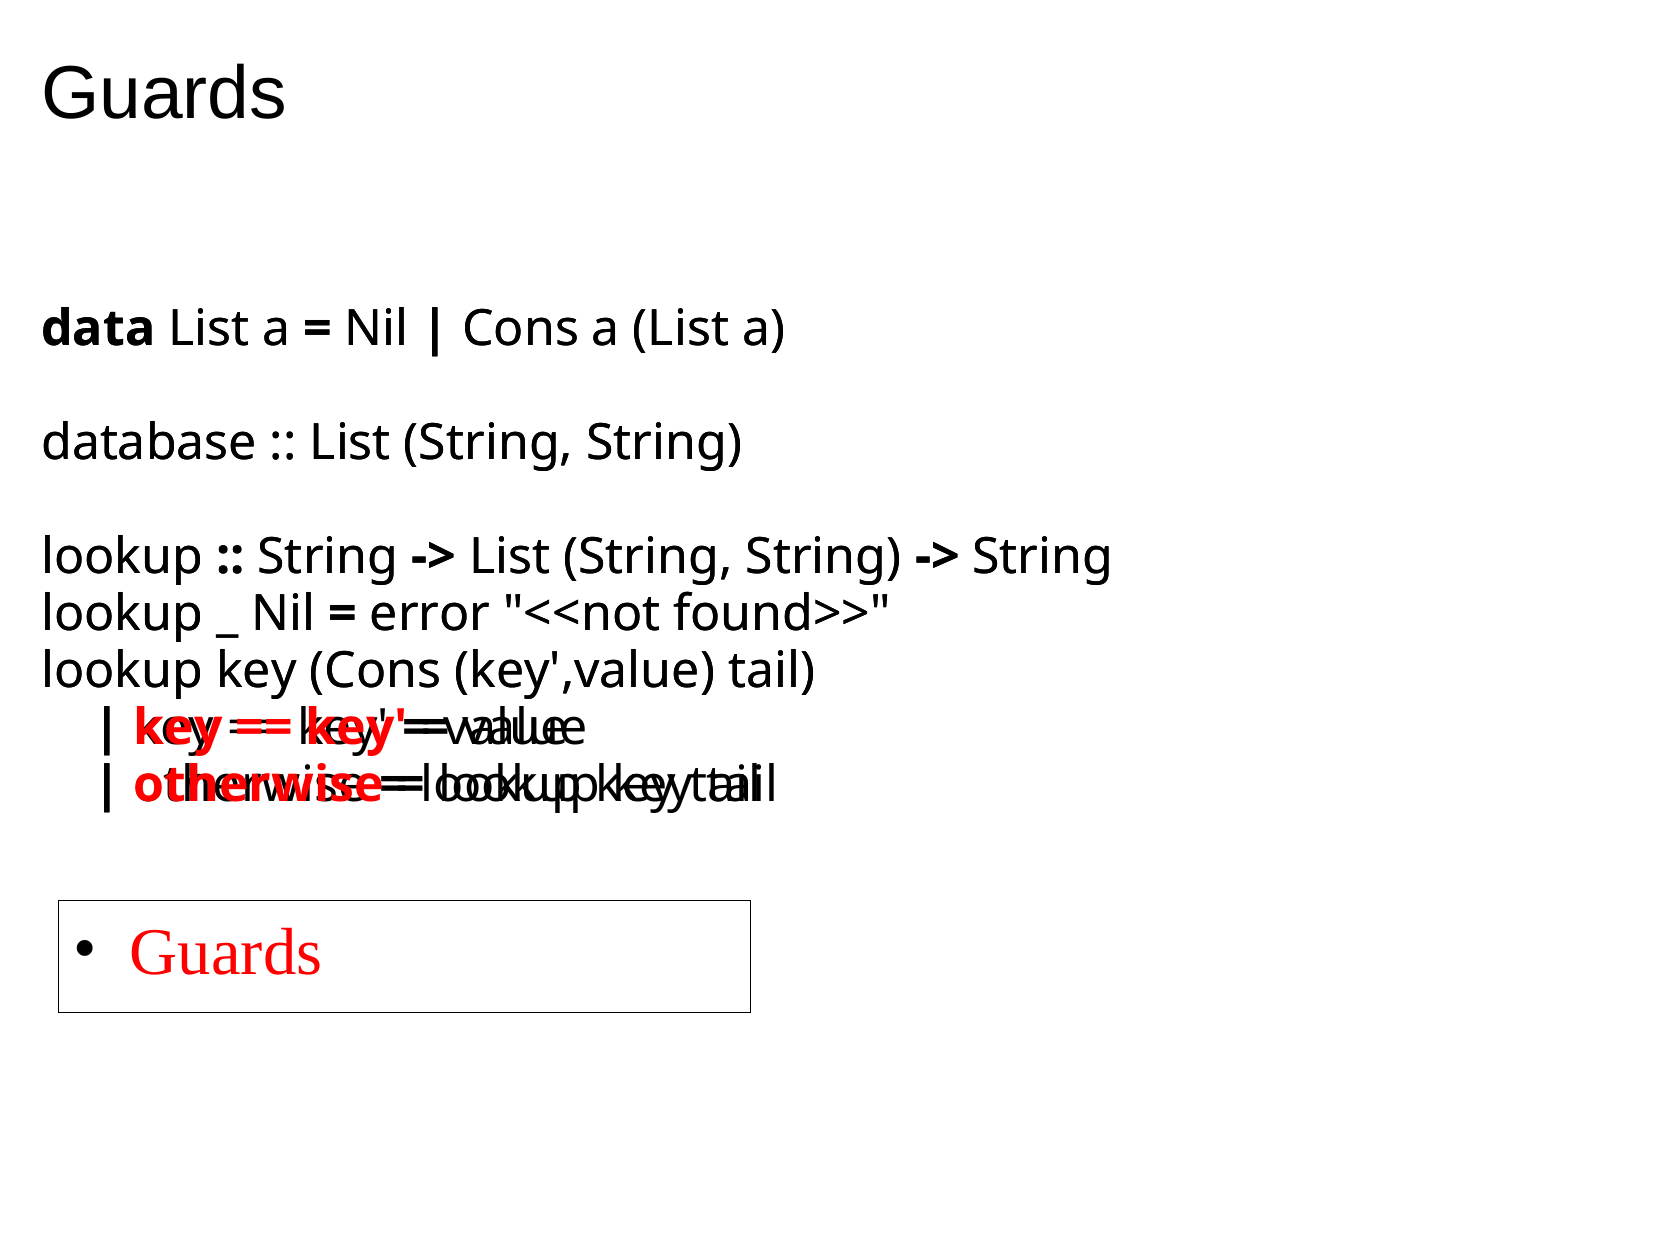

# Guards
data List a = Nil | Cons a (List a)
database :: List (String, String)
lookup :: String -> List (String, String) -> String
lookup _ Nil = error "<<not found>>"
lookup key (Cons (key',value) tail)
    | key == key' = value
    | otherwise = lookup key tail
data List a = Nil | Cons a (List a)
database :: List (String, String)
lookup :: String -> List (String, String) -> String
lookup _ Nil = error "<<not found>>"
lookup key (Cons (key',value) tail)
    | key == key' = value
    | otherwise = lookup key tail
Guards